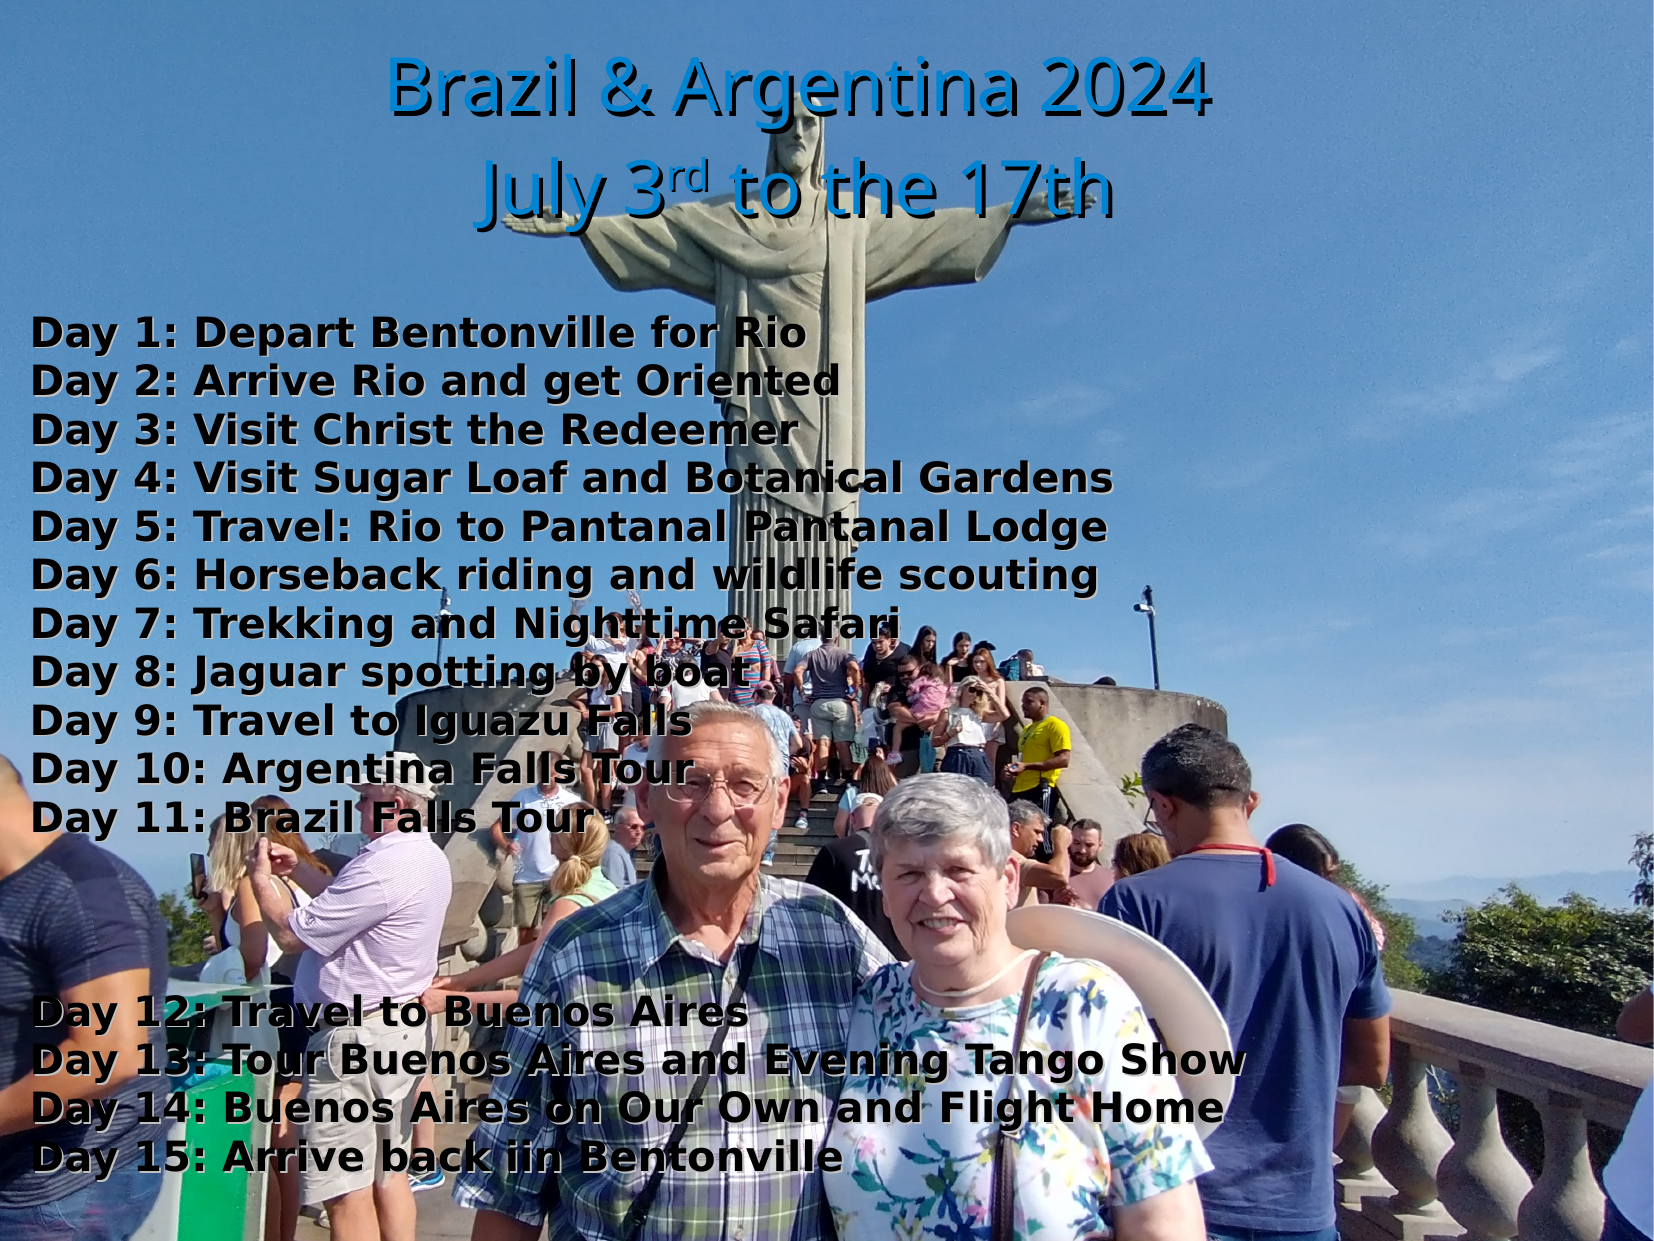

# Brazil & Argentina 2024 July 3rd to the 17th
Day 1: Depart Bentonville for Rio
Day 2: Arrive Rio and get Oriented
Day 3: Visit Christ the Redeemer
Day 4: Visit Sugar Loaf and Botanical Gardens
Day 5: Travel: Rio to Pantanal Pantanal Lodge
Day 6: Horseback riding and wildlife scouting
Day 7: Trekking and Nighttime Safari
Day 8: Jaguar spotting by boat
Day 9: Travel to Iguazu Falls
Day 10: Argentina Falls Tour
Day 11: Brazil Falls Tour
Day 12: Travel to Buenos Aires
Day 13: Tour Buenos Aires and Evening Tango Show
Day 14: Buenos Aires on Our Own and Flight Home
Day 15: Arrive back iin Bentonville